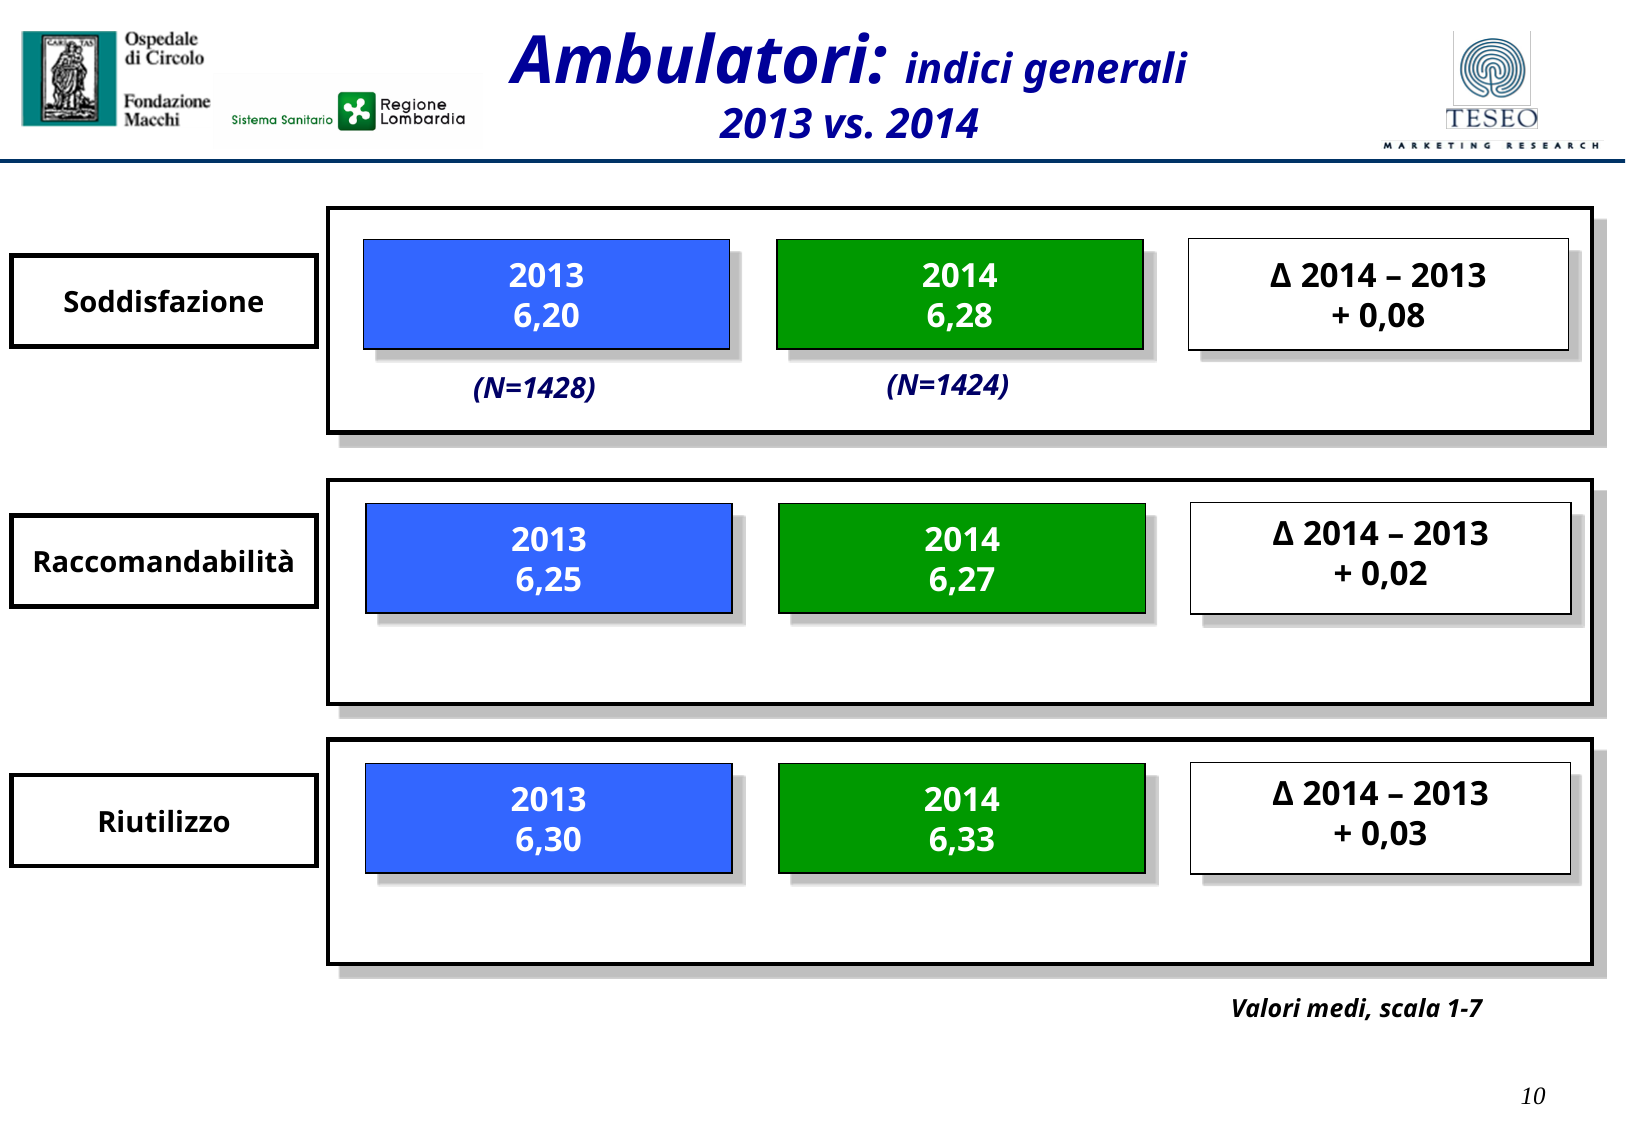

Ambulatori: indici generali
2013 vs. 2014
Δ 2014 – 2013
+ 0,08
2013
6,20
2014
6,28
Soddisfazione
(N=1424)
(N=1428)
Δ 2014 – 2013
+ 0,02
2013
6,25
2014
6,27
Raccomandabilità
Δ 2014 – 2013
+ 0,03
2013
6,30
2014
6,33
Riutilizzo
Valori medi, scala 1-7